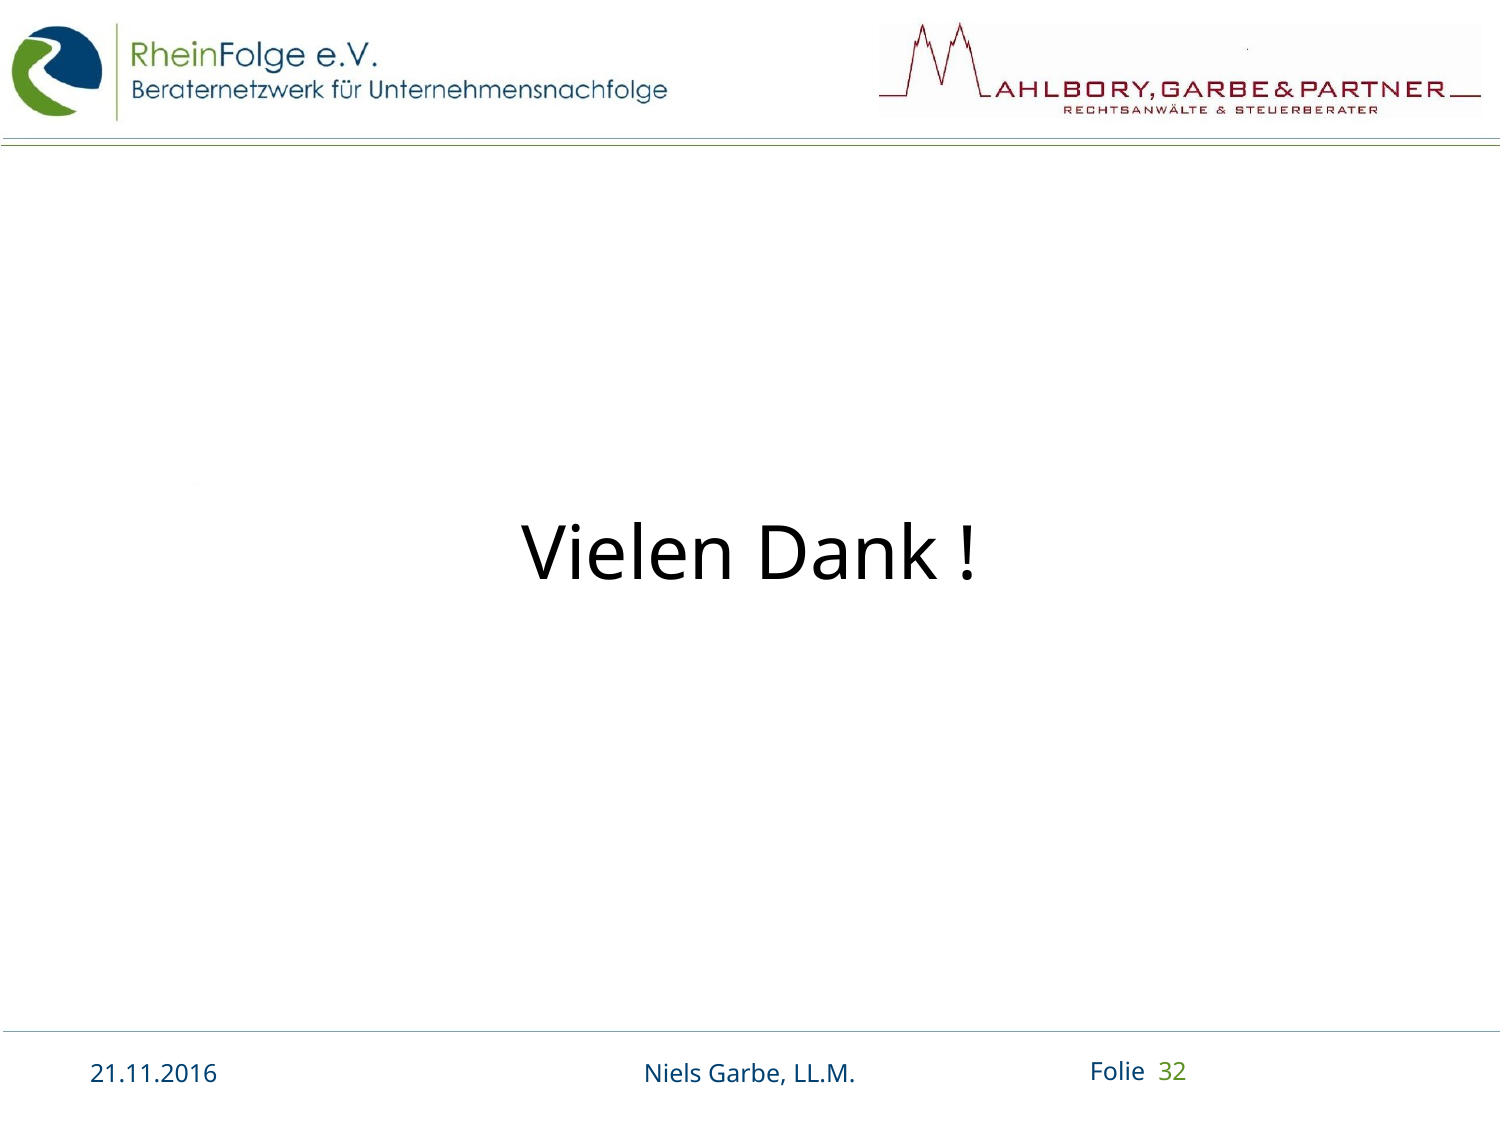

# Vielen Dank !
21.11.2016
Niels Garbe, LL.M.
Folie